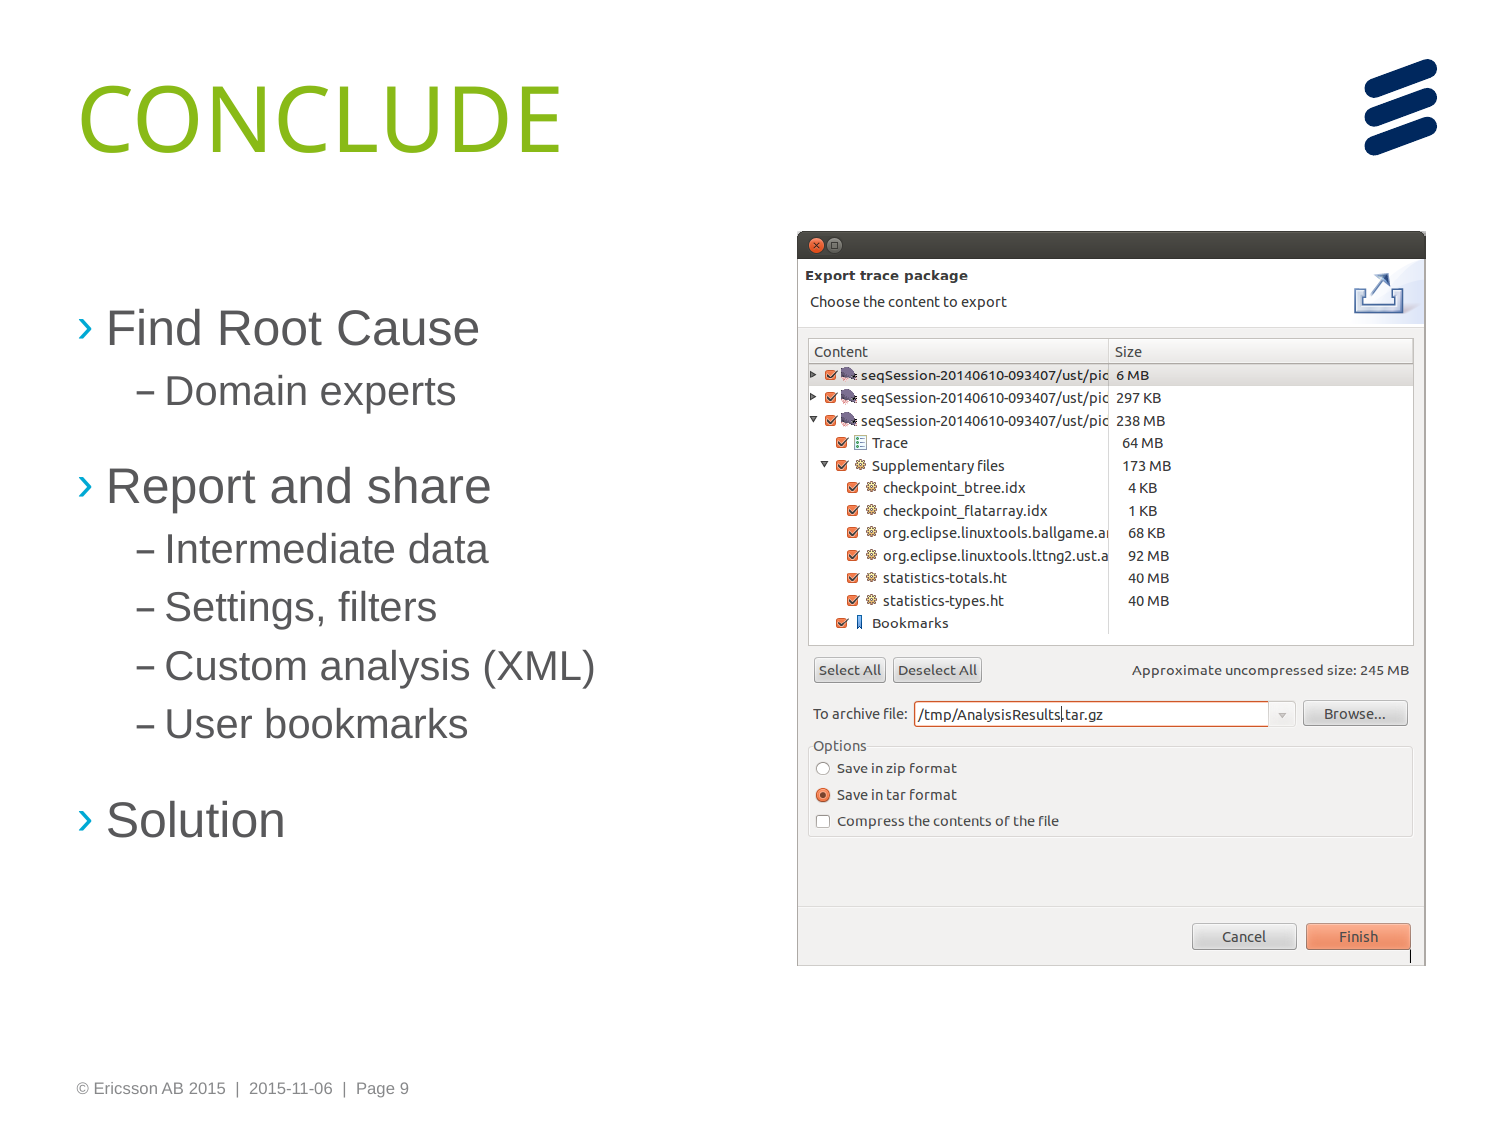

CONCLUDE
# Find Root Cause
Domain experts
Report and share
Intermediate data
Settings, filters
Custom analysis (XML)
User bookmarks
Solution